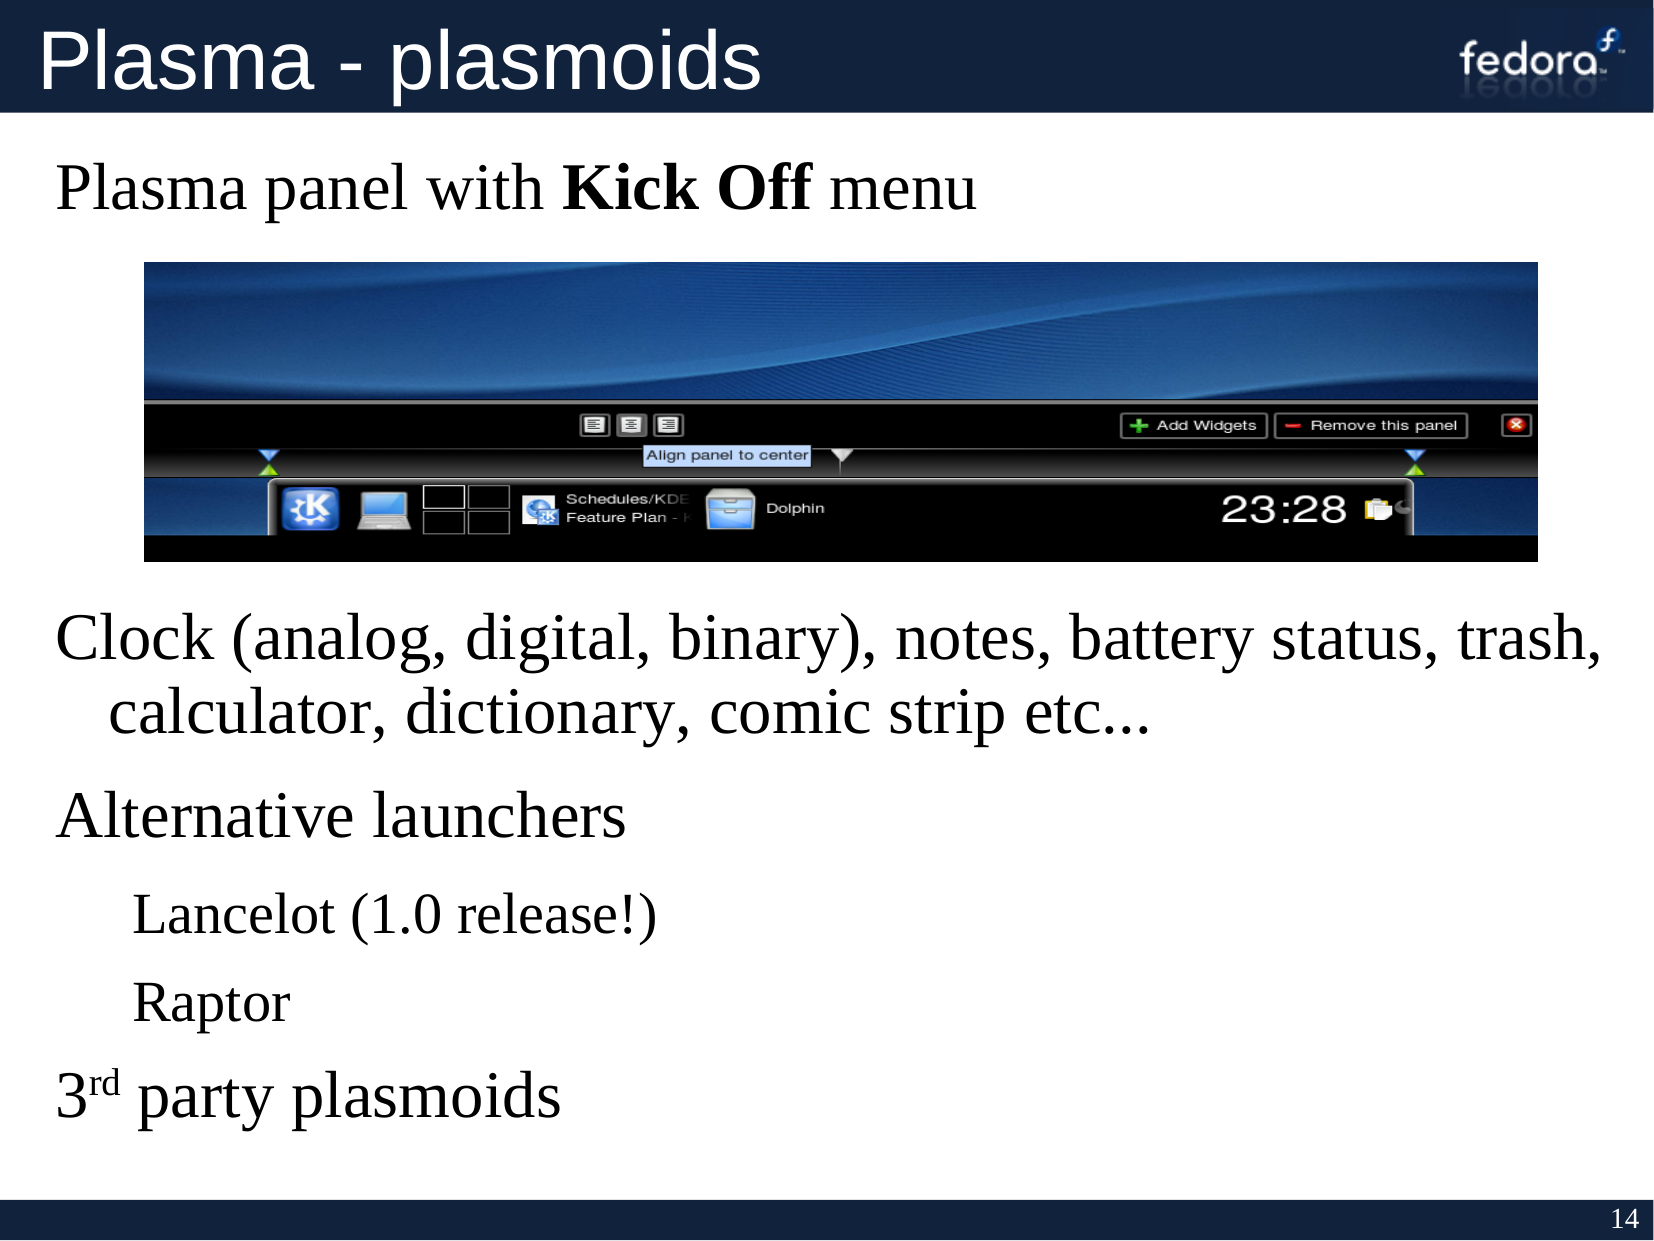

# Plasma - plasmoids
Plasma panel with Kick Off menu
Clock (analog, digital, binary), notes, battery status, trash, calculator, dictionary, comic strip etc...
Alternative launchers
Lancelot (1.0 release!)
Raptor
3rd party plasmoids